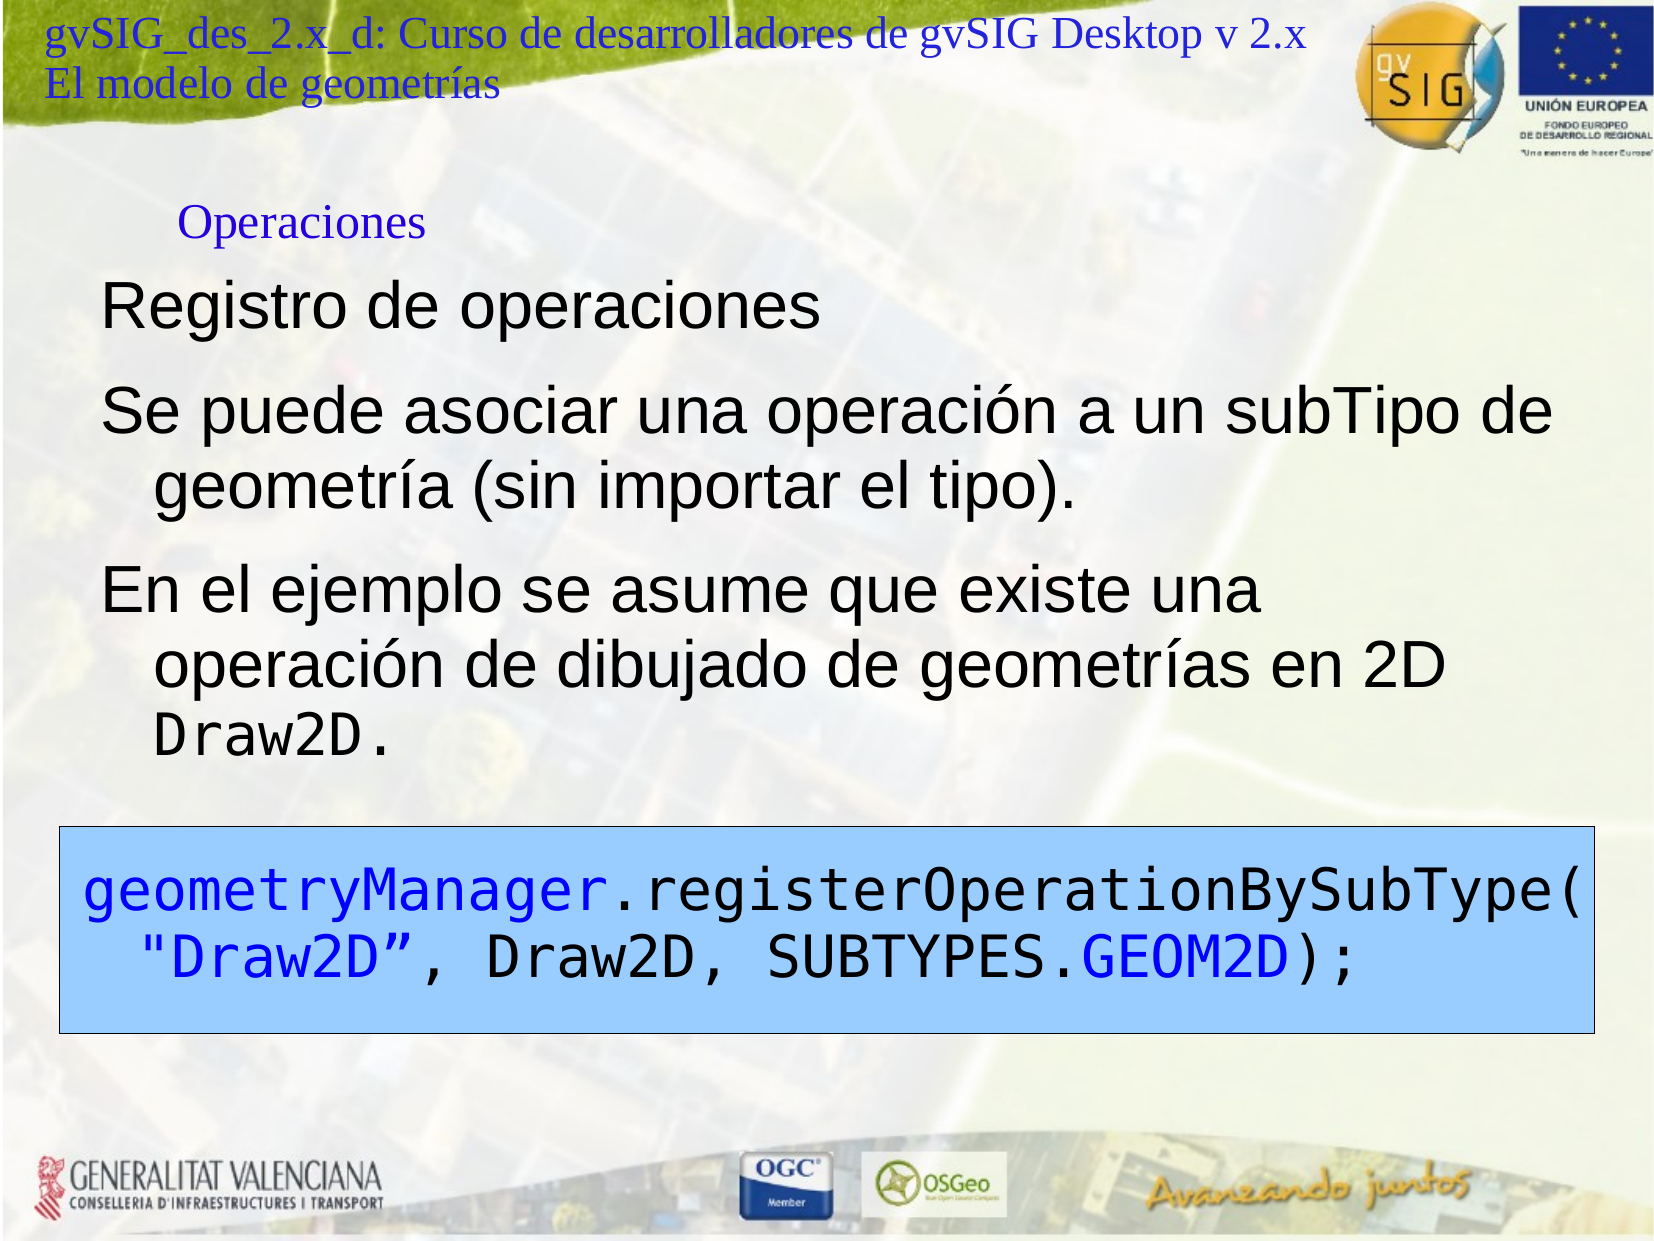

Operaciones
# Registro de operaciones
Se puede asociar una operación a un subTipo de geometría (sin importar el tipo).
En el ejemplo se asume que existe una operación de dibujado de geometrías en 2D Draw2D.
geometryManager.registerOperationBySubType( "Draw2D”, Draw2D, SUBTYPES.GEOM2D);